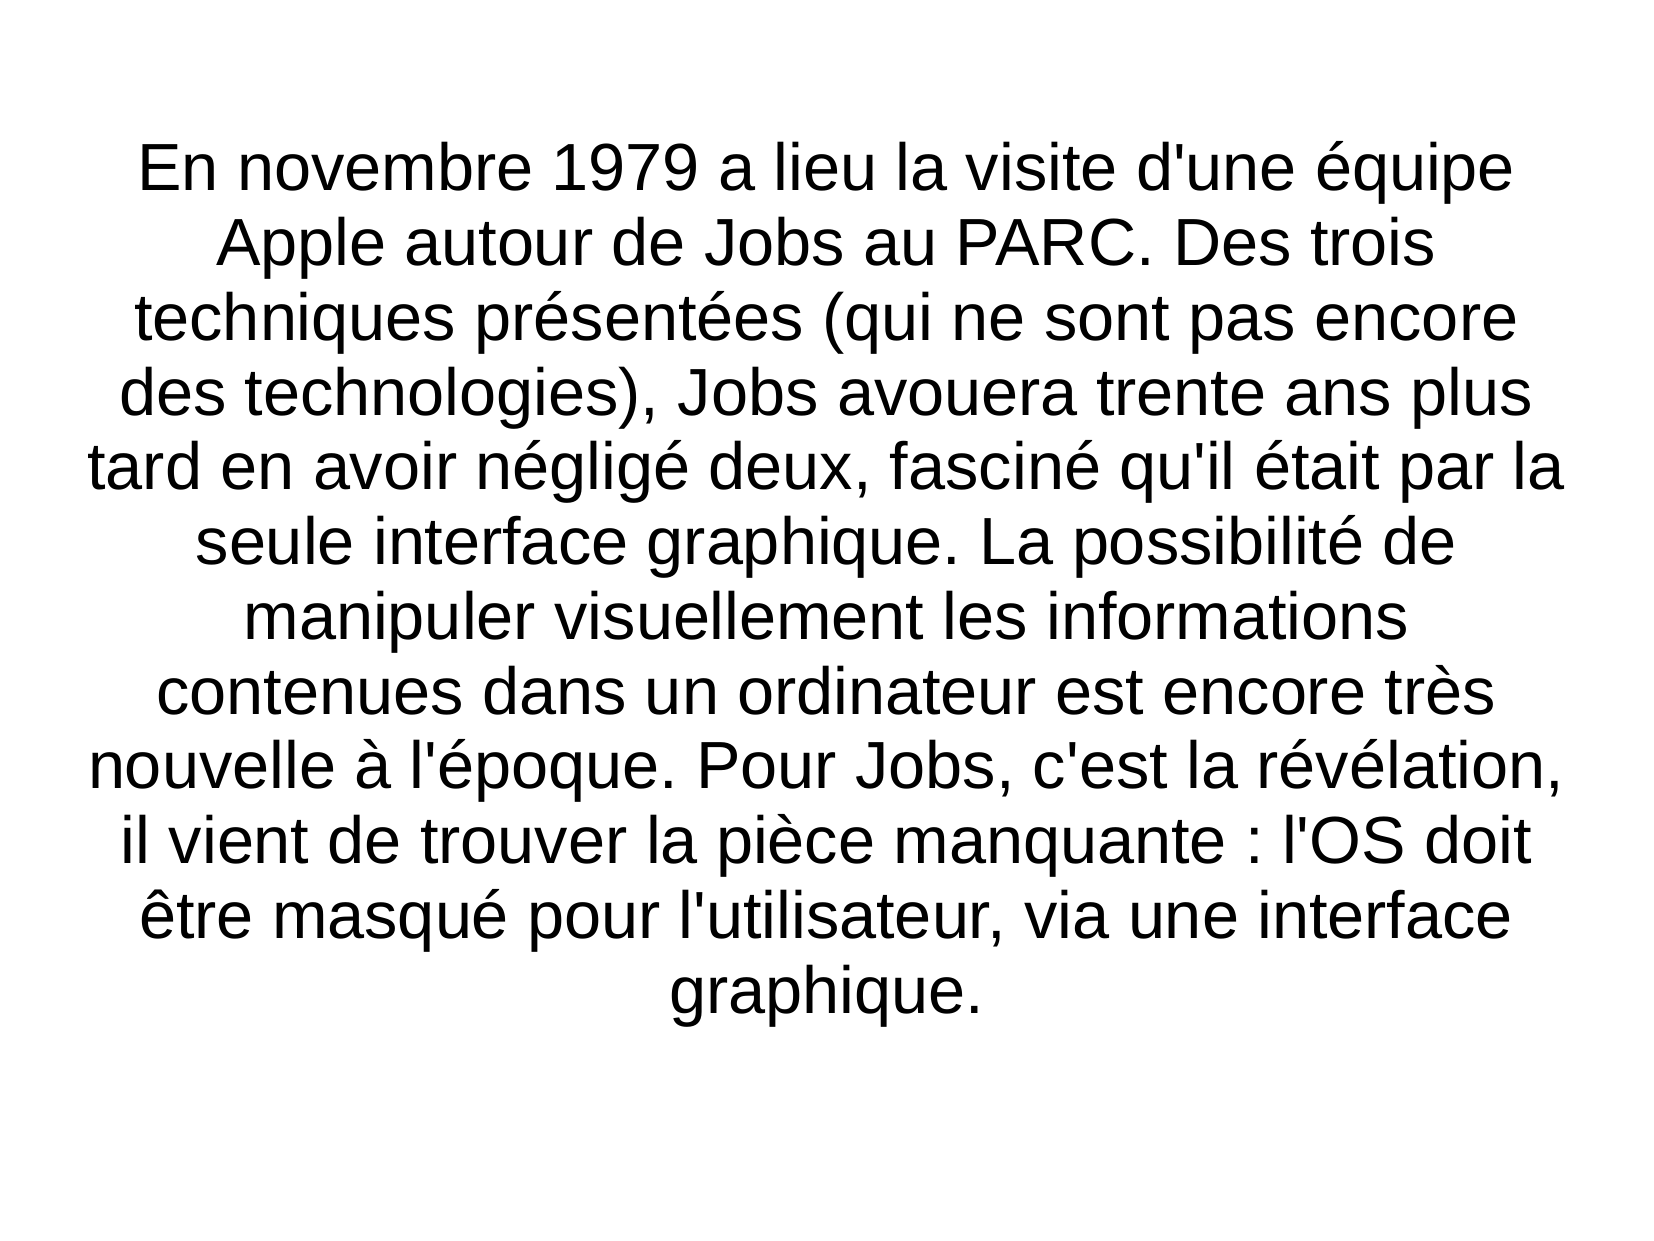

# En novembre 1979 a lieu la visite d'une équipe Apple autour de Jobs au PARC. Des trois techniques présentées (qui ne sont pas encore des technologies), Jobs avouera trente ans plus tard en avoir négligé deux, fasciné qu'il était par la seule interface graphique. La possibilité de manipuler visuellement les informations contenues dans un ordinateur est encore très nouvelle à l'époque. Pour Jobs, c'est la révélation, il vient de trouver la pièce manquante : l'OS doit être masqué pour l'utilisateur, via une interface graphique.